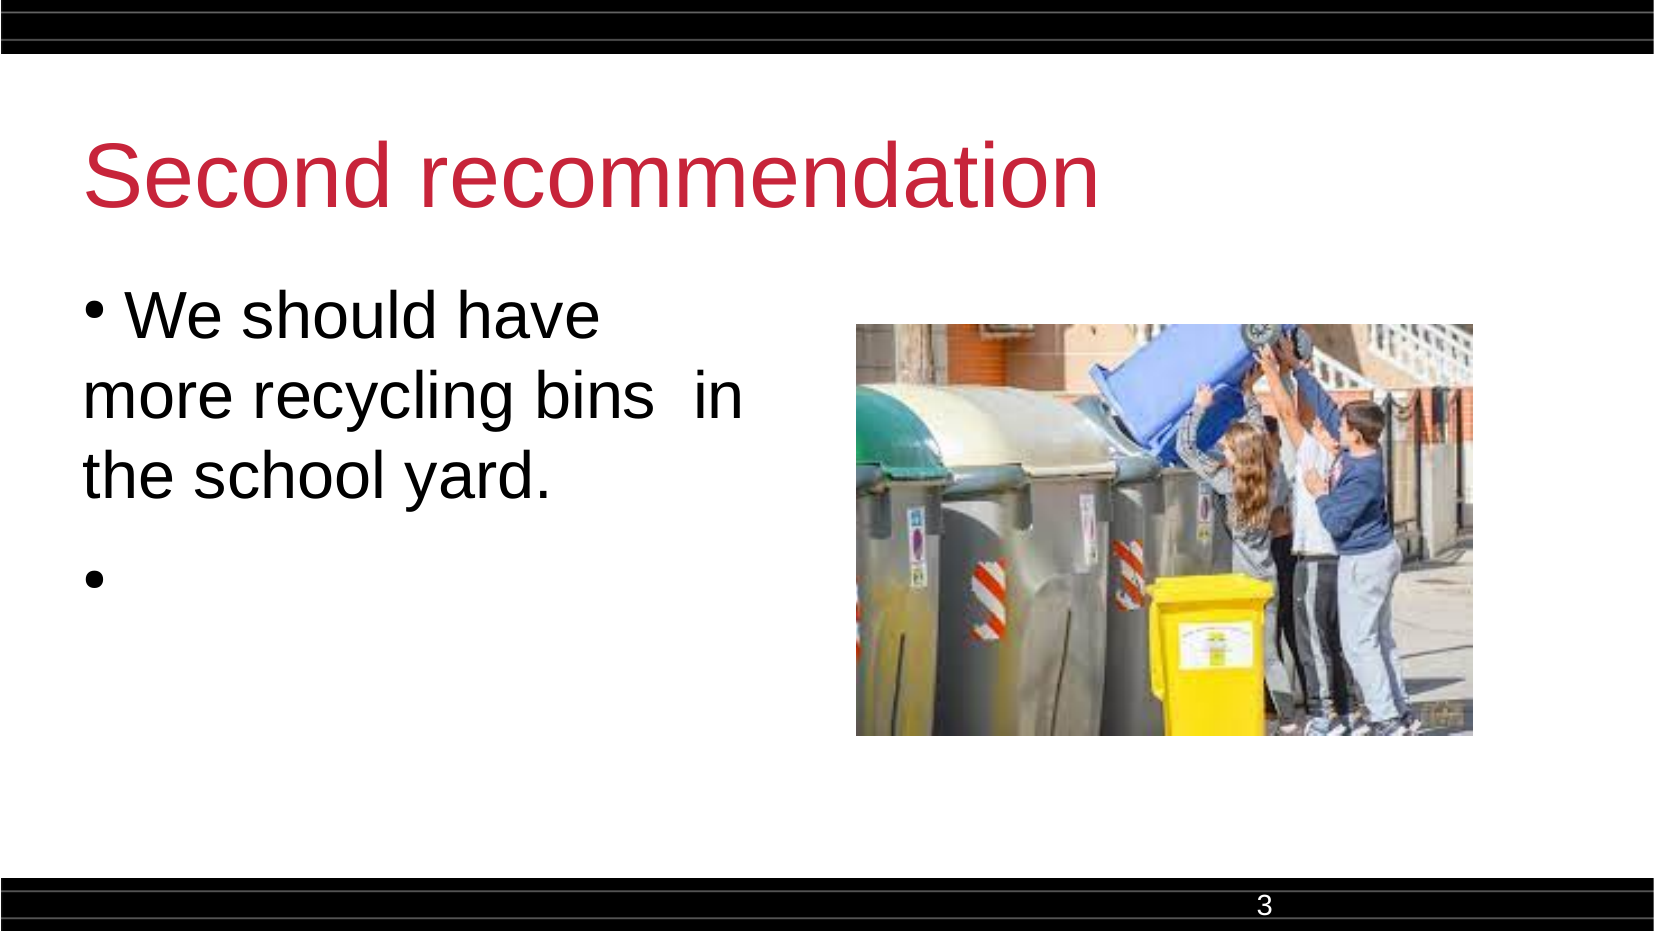

# Second recommendation
 We should have more recycling bins in the school yard.